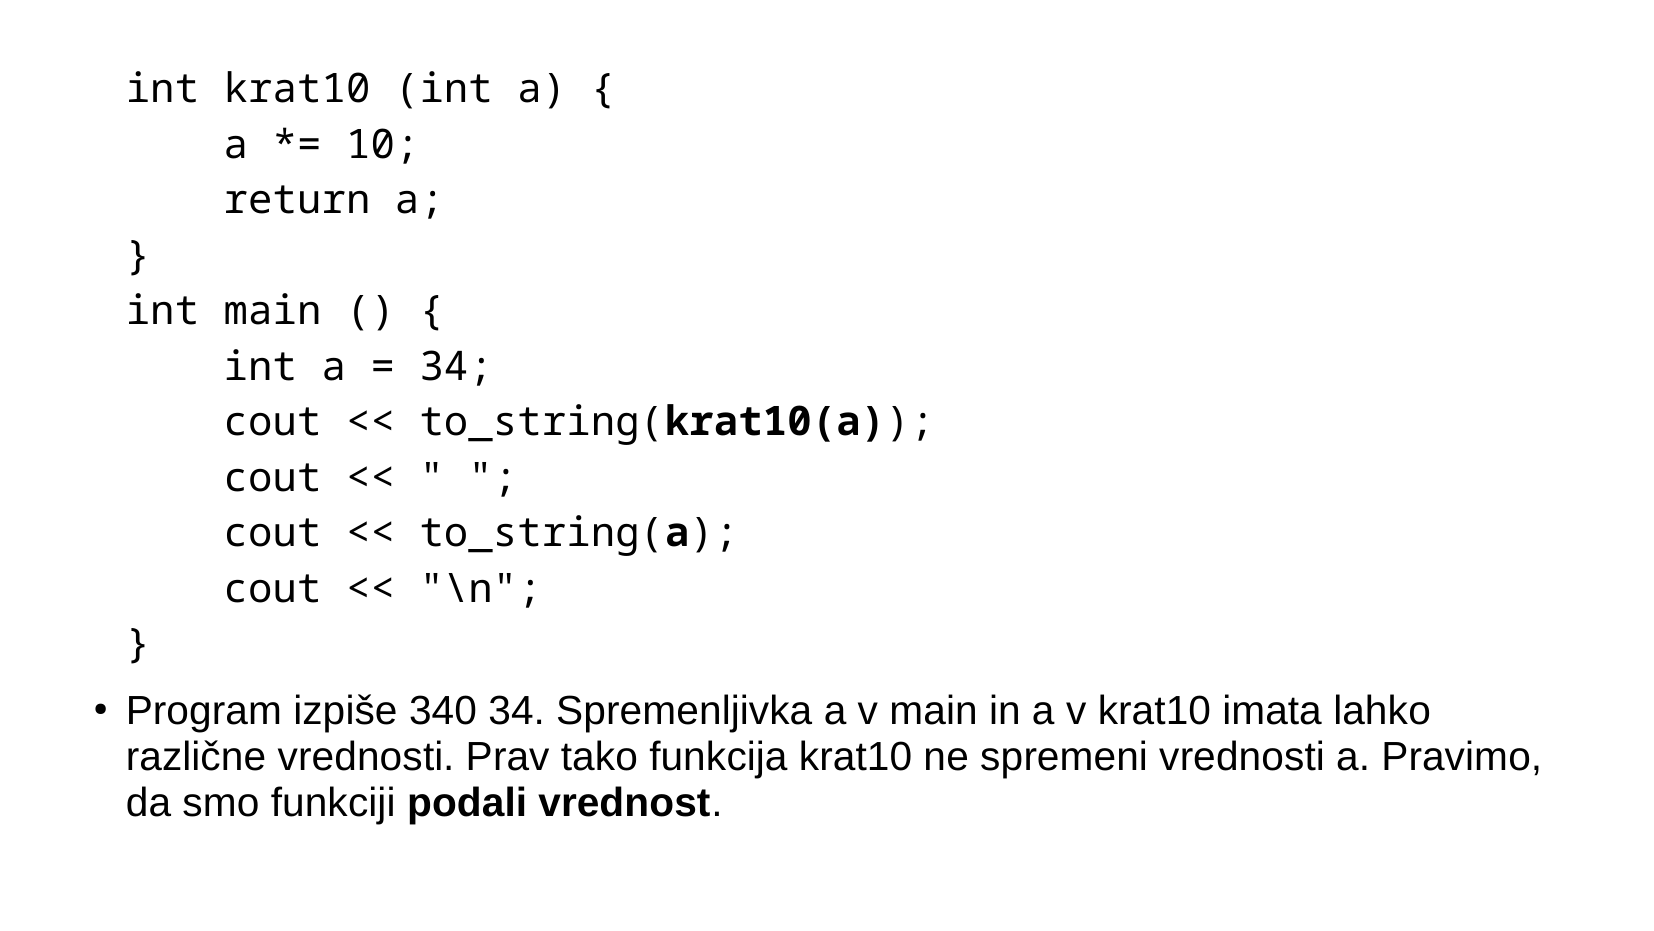

# int krat10 (int a) { a *= 10; return a; } int main () { int a = 34; cout << to_string(krat10(a)); cout << " "; cout << to_string(a); cout << "\n"; }
Program izpiše 340 34. Spremenljivka a v main in a v krat10 imata lahko različne vrednosti. Prav tako funkcija krat10 ne spremeni vrednosti a. Pravimo, da smo funkciji podali vrednost.